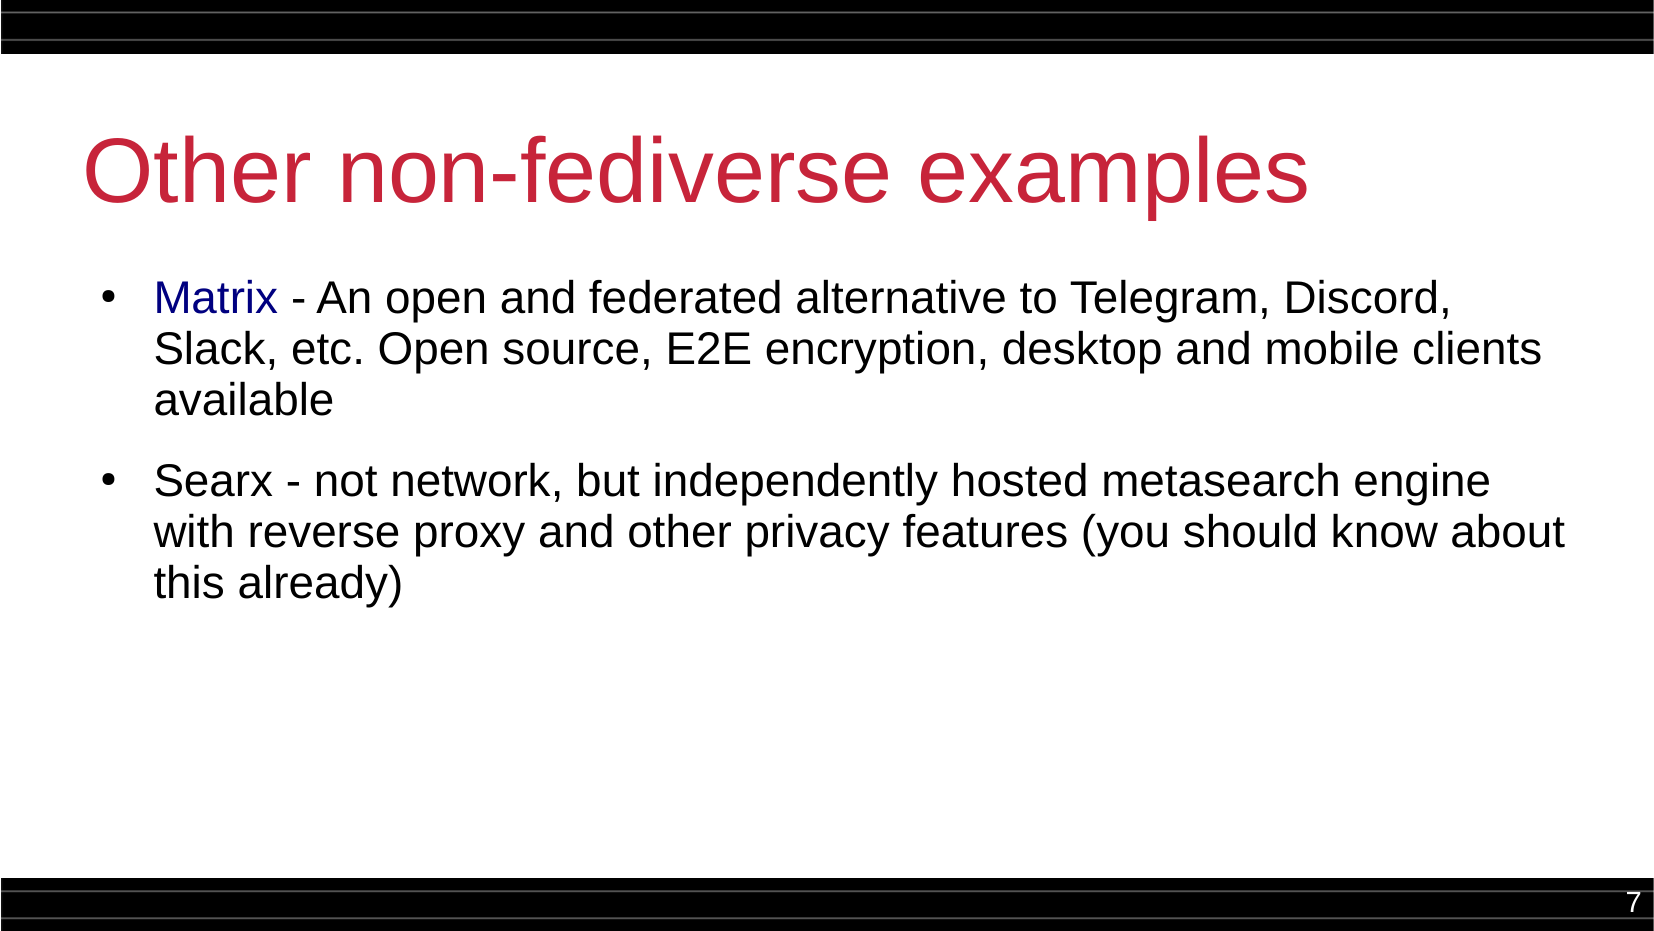

# Other non-fediverse examples
Matrix - An open and federated alternative to Telegram, Discord, Slack, etc. Open source, E2E encryption, desktop and mobile clients available
Searx - not network, but independently hosted metasearch engine with reverse proxy and other privacy features (you should know about this already)